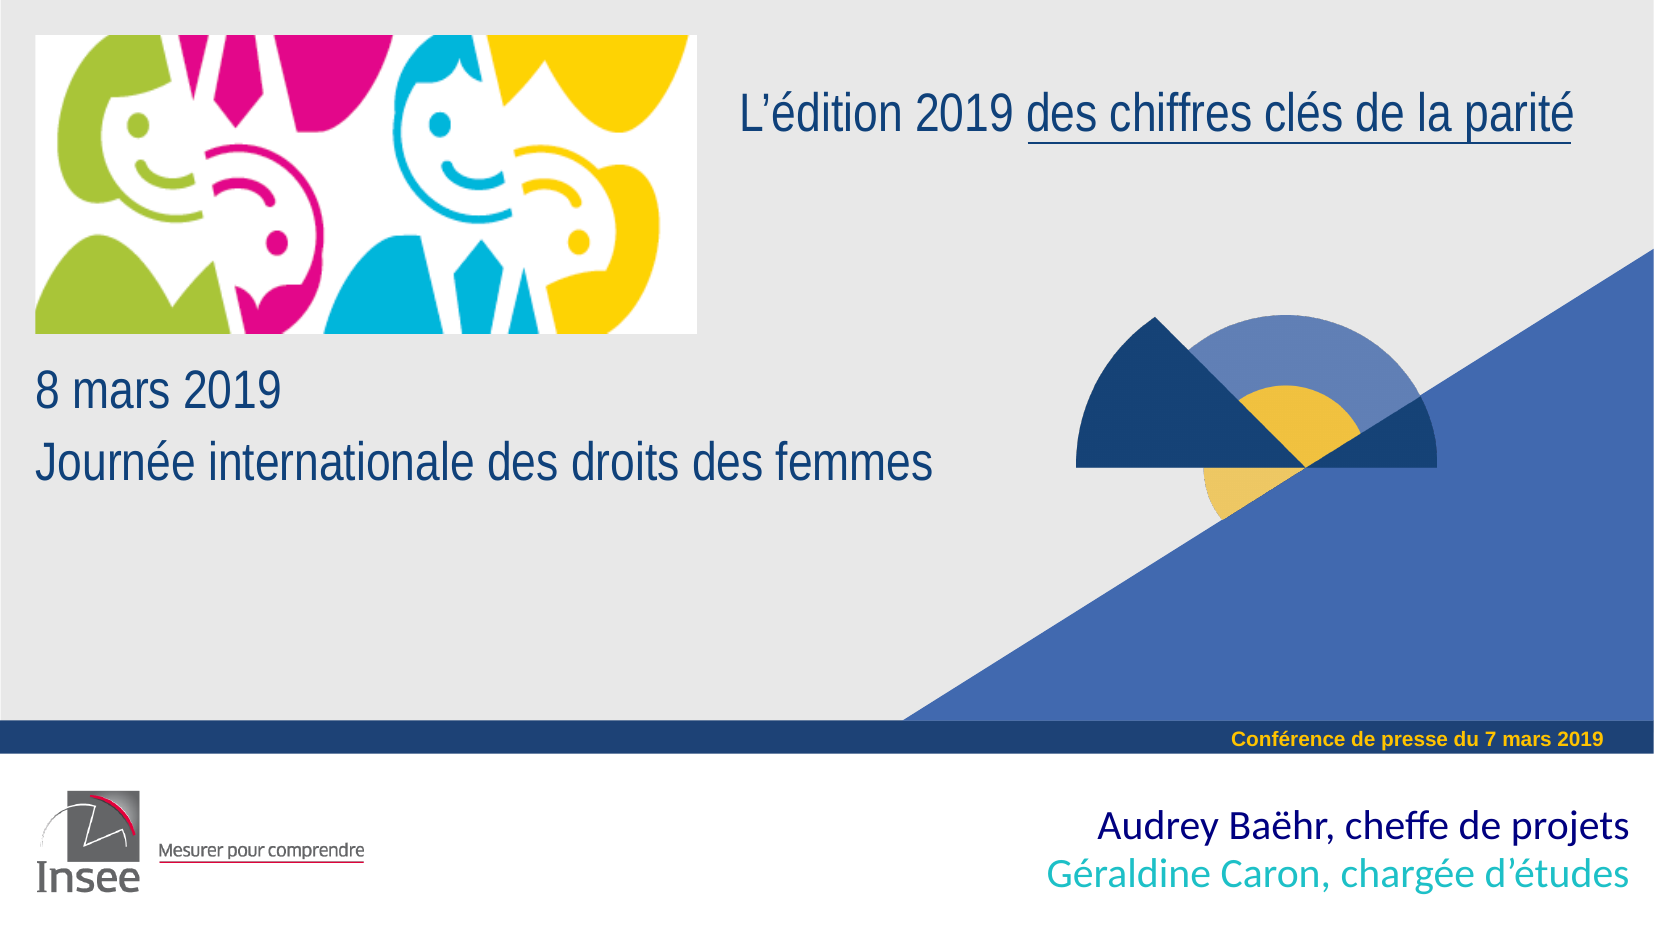

L’édition 2019 des chiffres clés de la parité
# 8 mars 2019 Journée internationale des droits des femmes
1
Conférence de presse du 7 mars 2019
Audrey Baëhr, cheffe de projets
Géraldine Caron, chargée d’études